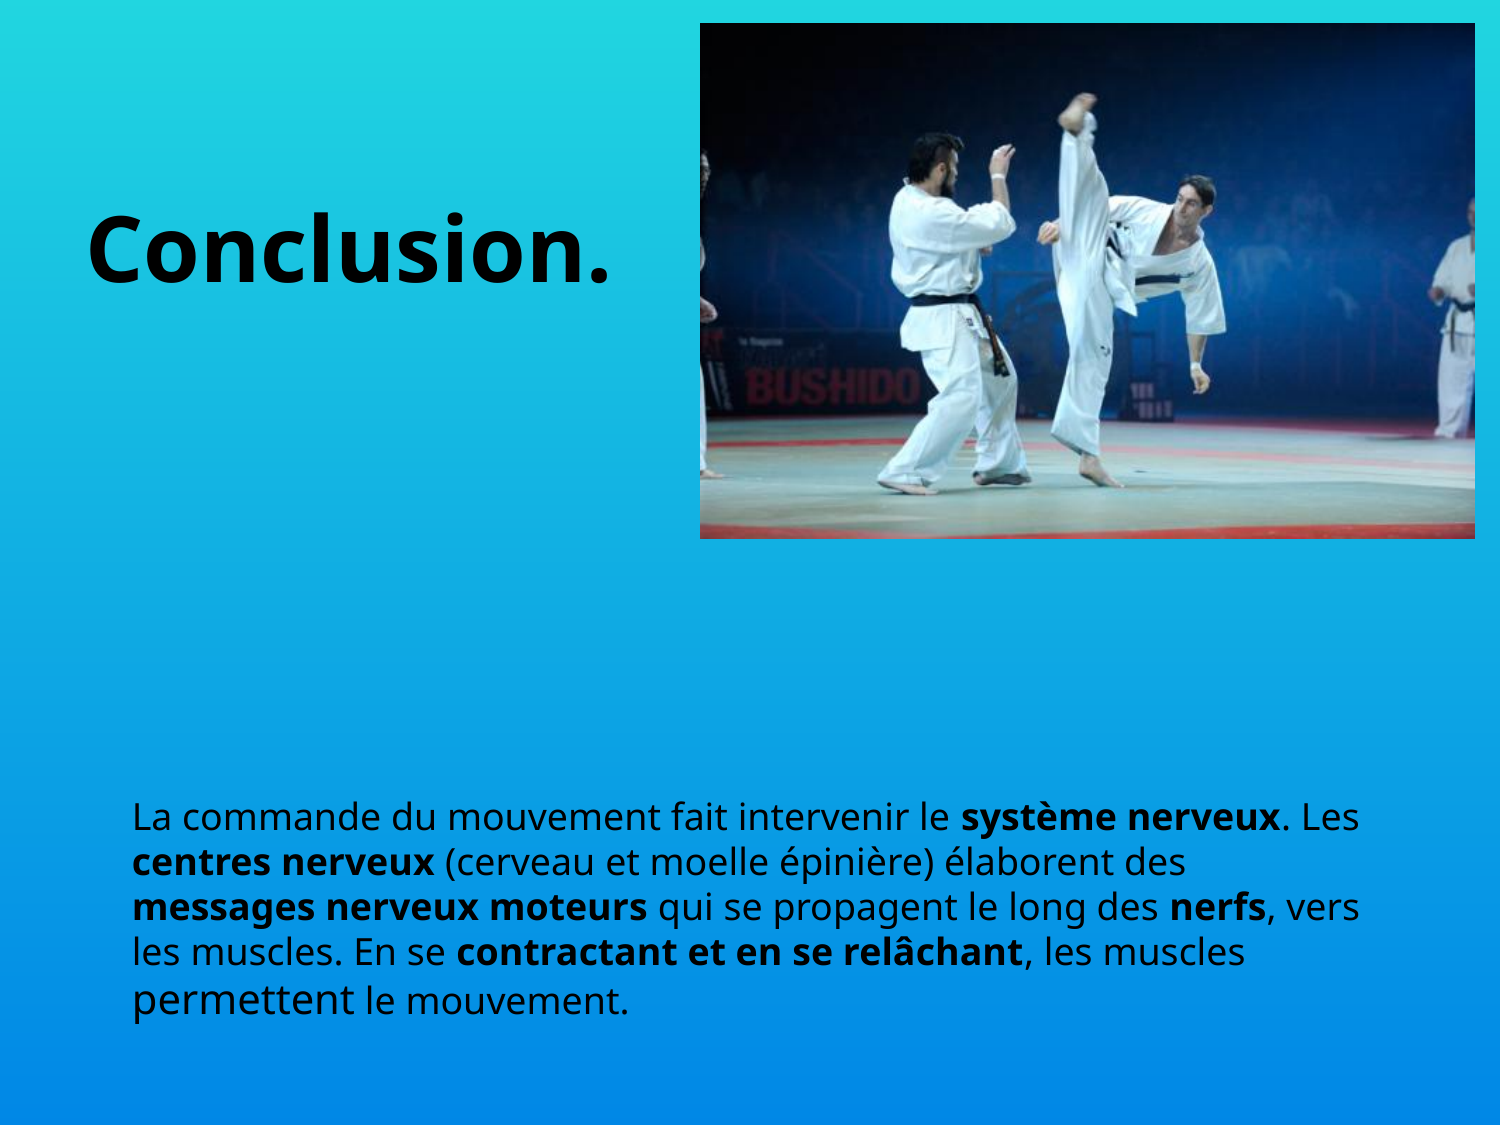

# Conclusion.
La commande du mouvement fait intervenir le système nerveux. Les centres nerveux (cerveau et moelle épinière) élaborent des messages nerveux moteurs qui se propagent le long des nerfs, vers les muscles. En se contractant et en se relâchant, les muscles permettent le mouvement.